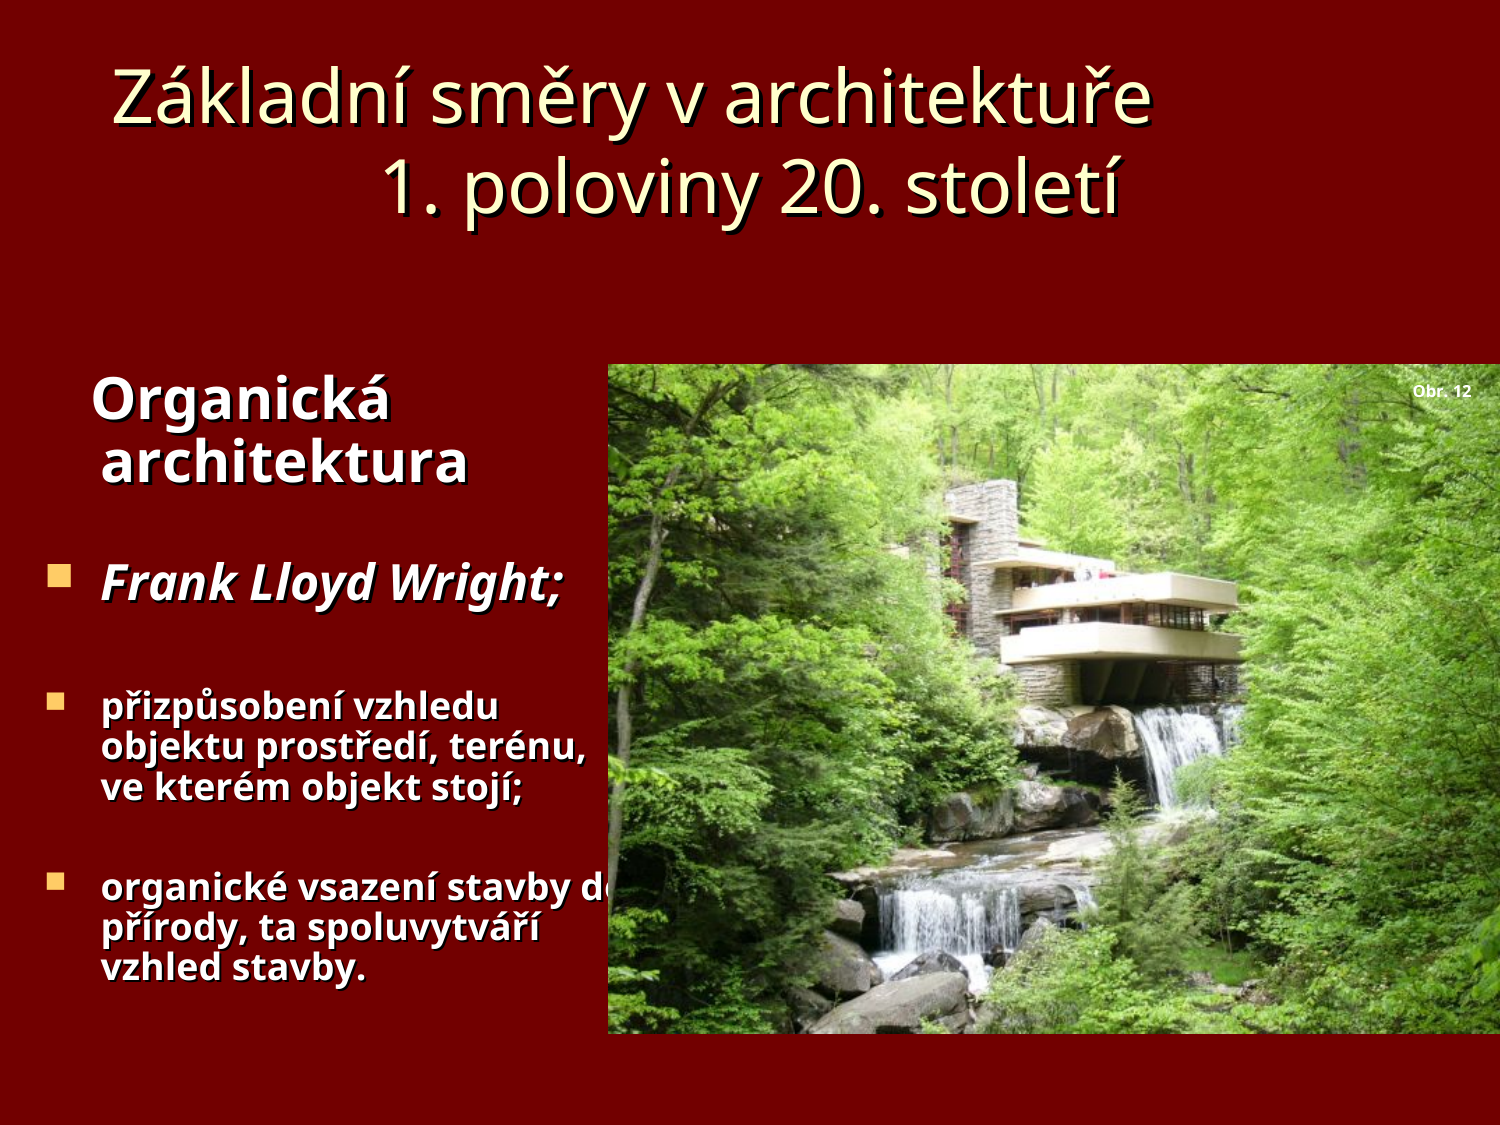

# Základní směry v architektuře 1. poloviny 20. století
 Organická architektura
Frank Lloyd Wright;
přizpůsobení vzhledu objektu prostředí, terénu, ve kterém objekt stojí;
organické vsazení stavby do přírody, ta spoluvytváří vzhled stavby.
Obr. 12